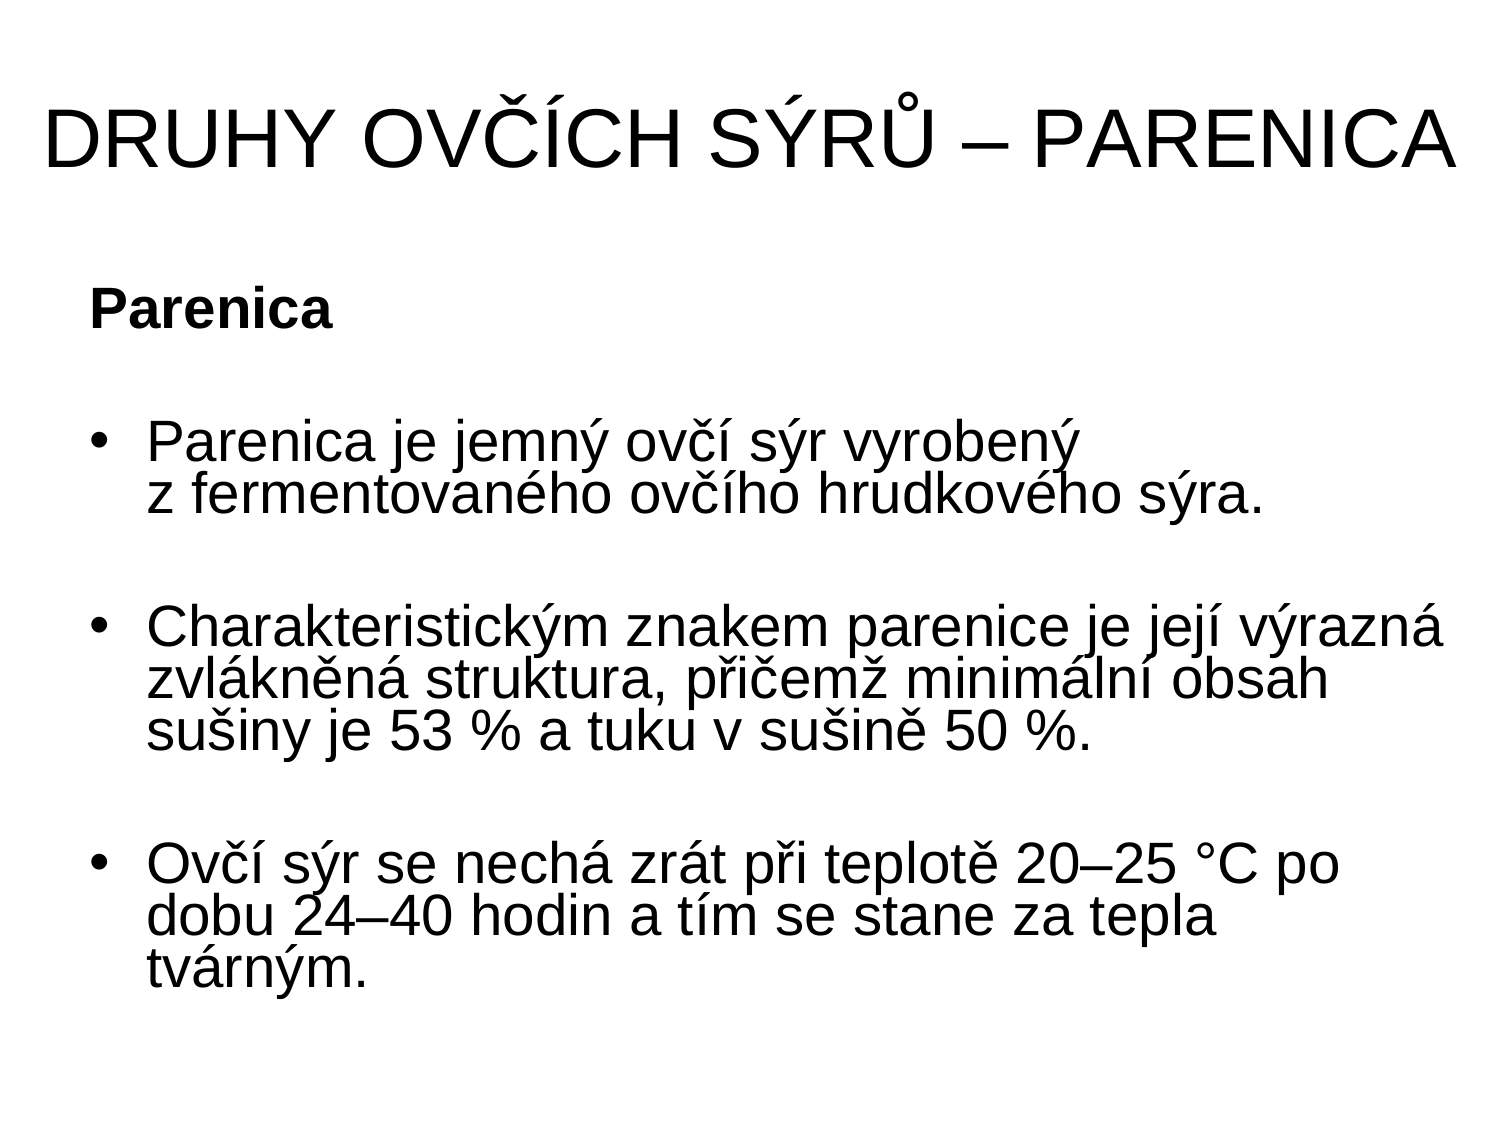

# DRUHY OVČÍCH SÝRŮ – PARENICA
Parenica
Parenica je jemný ovčí sýr vyrobený
z fermentovaného ovčího hrudkového sýra.
Charakteristickým znakem parenice je její výrazná zvlákněná struktura, přičemž minimální obsah sušiny je 53 % a tuku v sušině 50 %.
Ovčí sýr se nechá zrát při teplotě 20–25 °C po dobu 24–40 hodin a tím se stane za tepla tvárným.